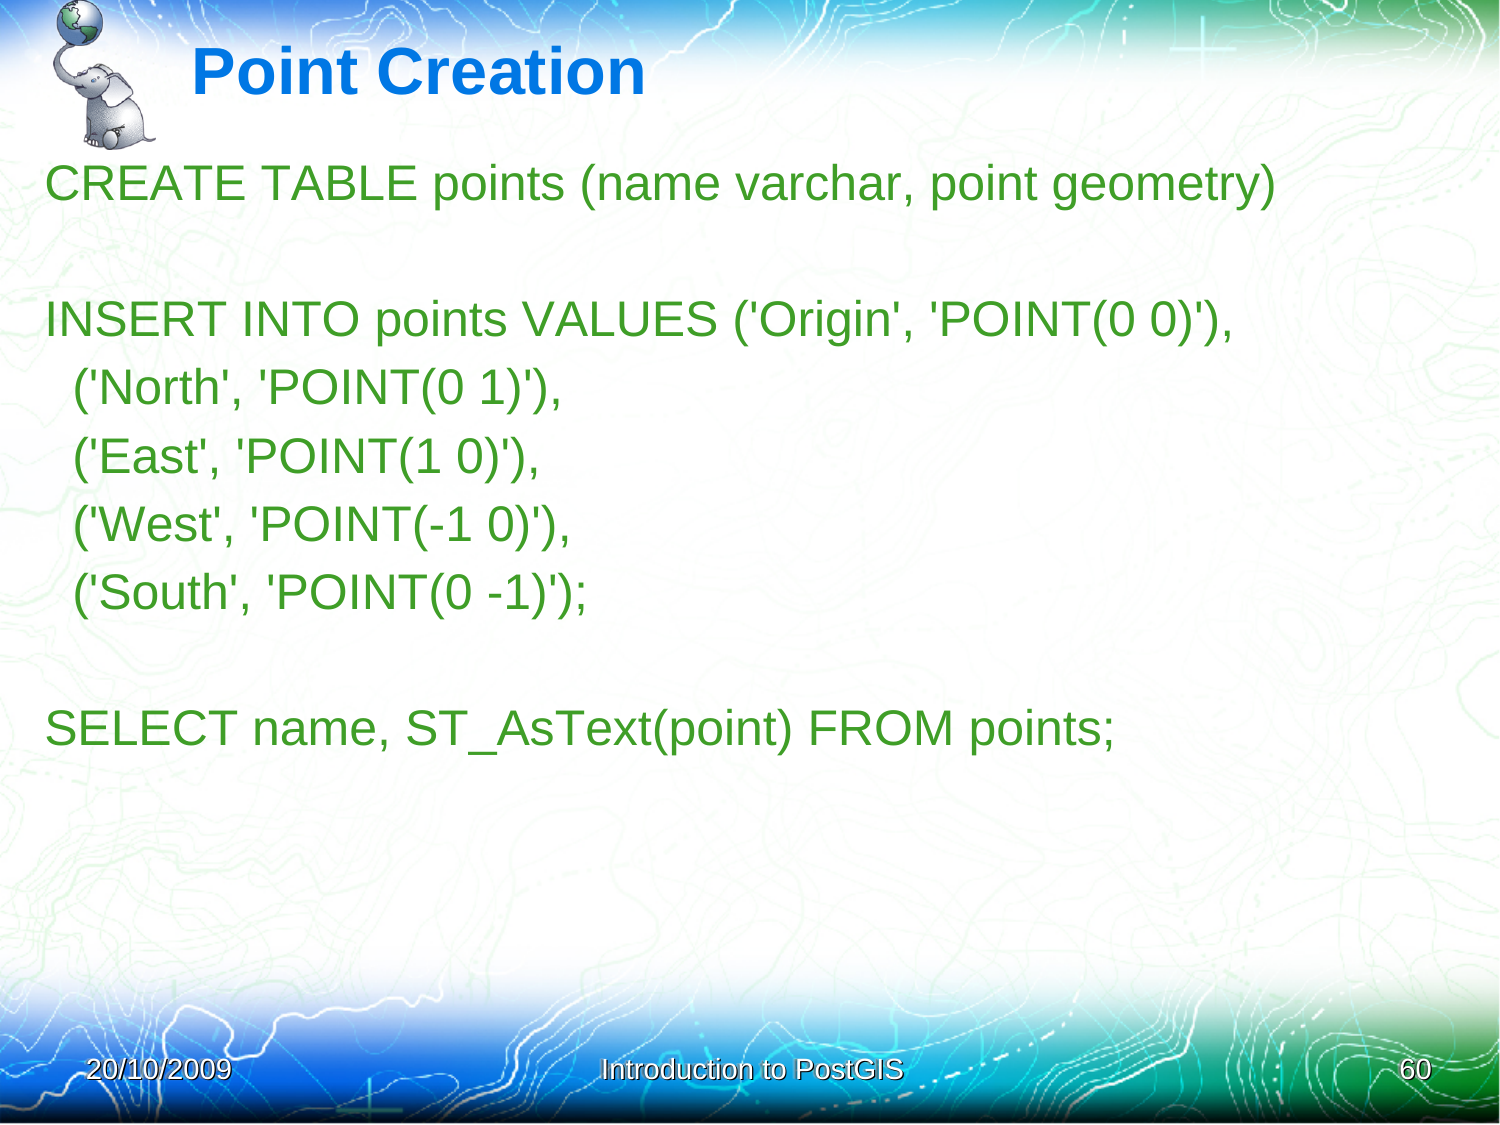

# Point Creation
CREATE TABLE points (name varchar, point geometry)
INSERT INTO points VALUES ('Origin', 'POINT(0 0)'),
 ('North', 'POINT(0 1)'),
 ('East', 'POINT(1 0)'),
 ('West', 'POINT(-1 0)'),
 ('South', 'POINT(0 -1)');
SELECT name, ST_AsText(point) FROM points;
20/10/2009
Introduction to PostGIS
60